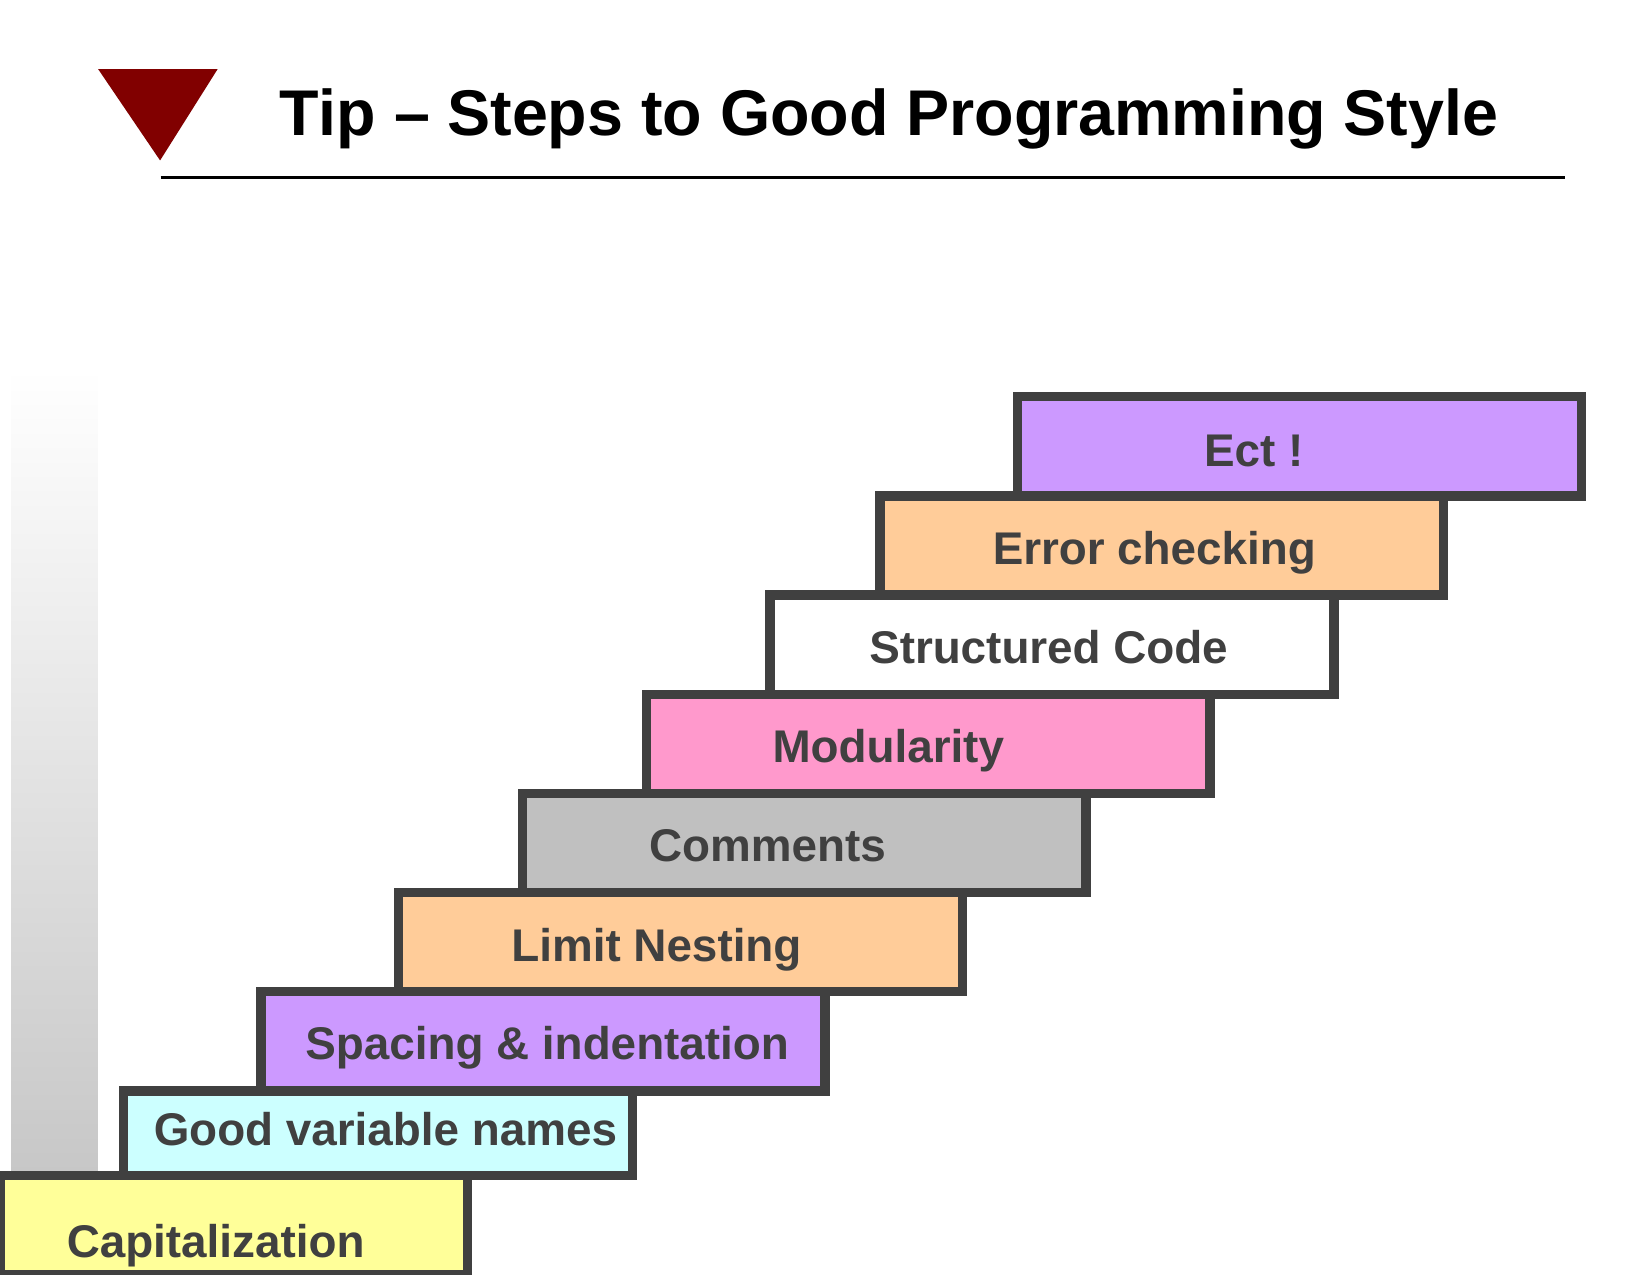

Tip – Steps to Good Programming Style
Ect !
Error checking
Structured Code
Modularity
Comments
Limit Nesting
Spacing & indentation
Good variable names
Capitalization